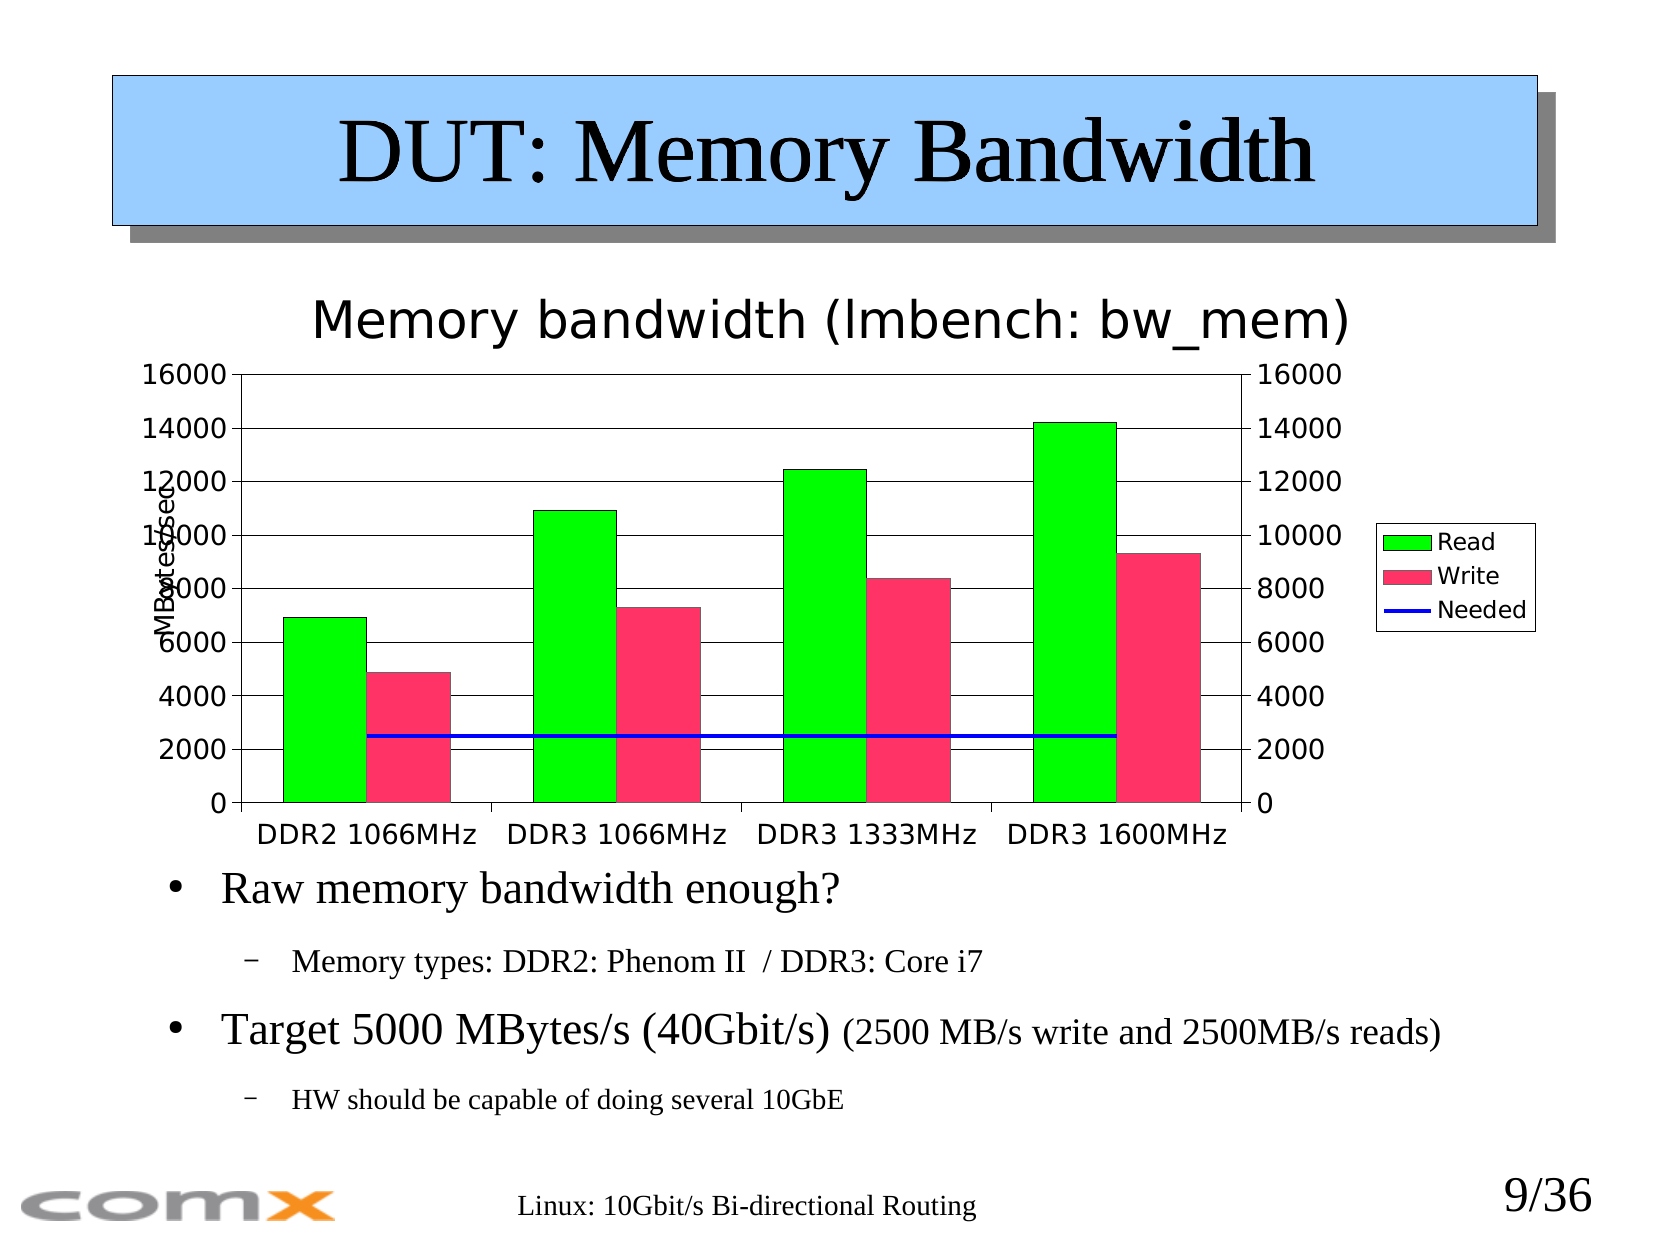

# DUT: Memory Bandwidth
### Chart: Memory bandwidth (lmbench: bw_mem)
| Category | Read | Write | Needed |
|---|---|---|---|
| DDR2 1066MHz | 6936.0 | 4868.0 | 2500.0 |
| DDR3 1066MHz | 10942.0 | 7309.0 | 2500.0 |
| DDR3 1333MHz | 12455.0 | 8398.0 | 2500.0 |
| DDR3 1600MHz | 14211.0 | 9320.0 | 2500.0 |Raw memory bandwidth enough?
Memory types: DDR2: Phenom II / DDR3: Core i7
Target 5000 MBytes/s (40Gbit/s) (2500 MB/s write and 2500MB/s reads)
HW should be capable of doing several 10GbE